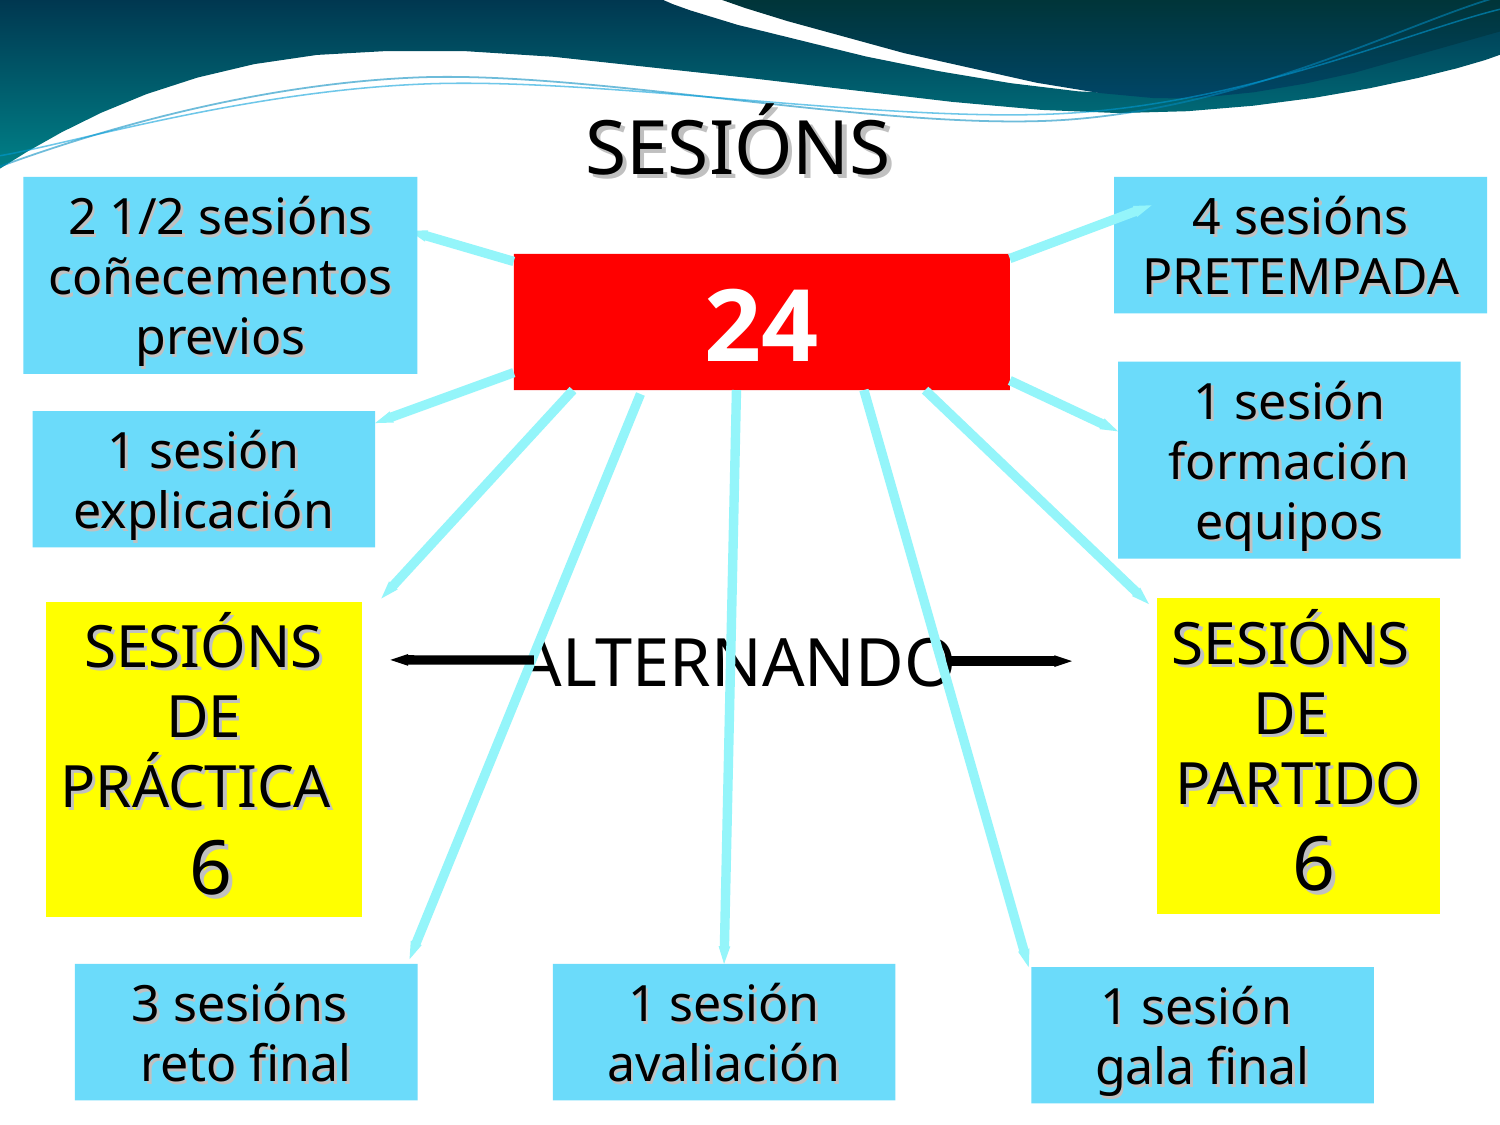

SESIÓNS
2 1/2 sesións coñecementos previos
4 sesións PRETEMPADA
24
1 sesión formación equipos
1 sesión explicación
SESIÓNS
DE
PARTIDO
 6
SESIÓNS
DE
PRÁCTICA
 6
ALTERNANDO
3 sesións
reto final
1 sesión avaliación
1 sesión
gala final